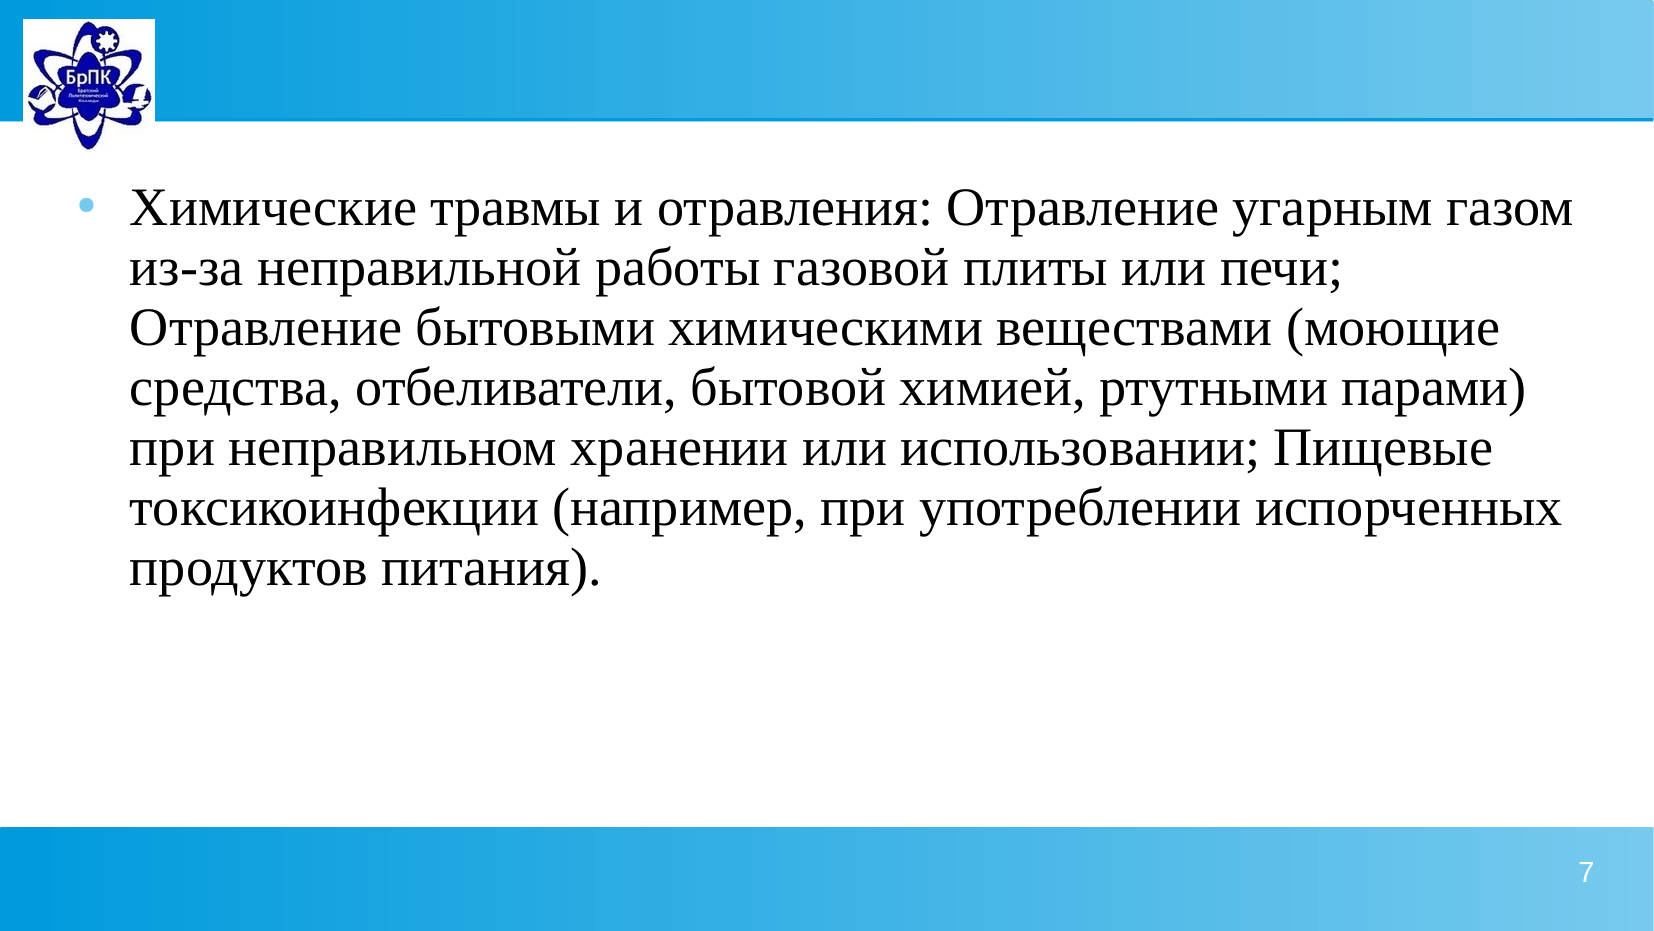

# Химические травмы и отравления: Отравление угарным газом из-за неправильной работы газовой плиты или печи; Отравление бытовыми химическими веществами (моющие средства, отбеливатели, бытовой химией, ртутными парами) при неправильном хранении или использовании; Пищевые токсикоинфекции (например, при употреблении испорченных продуктов питания).
7